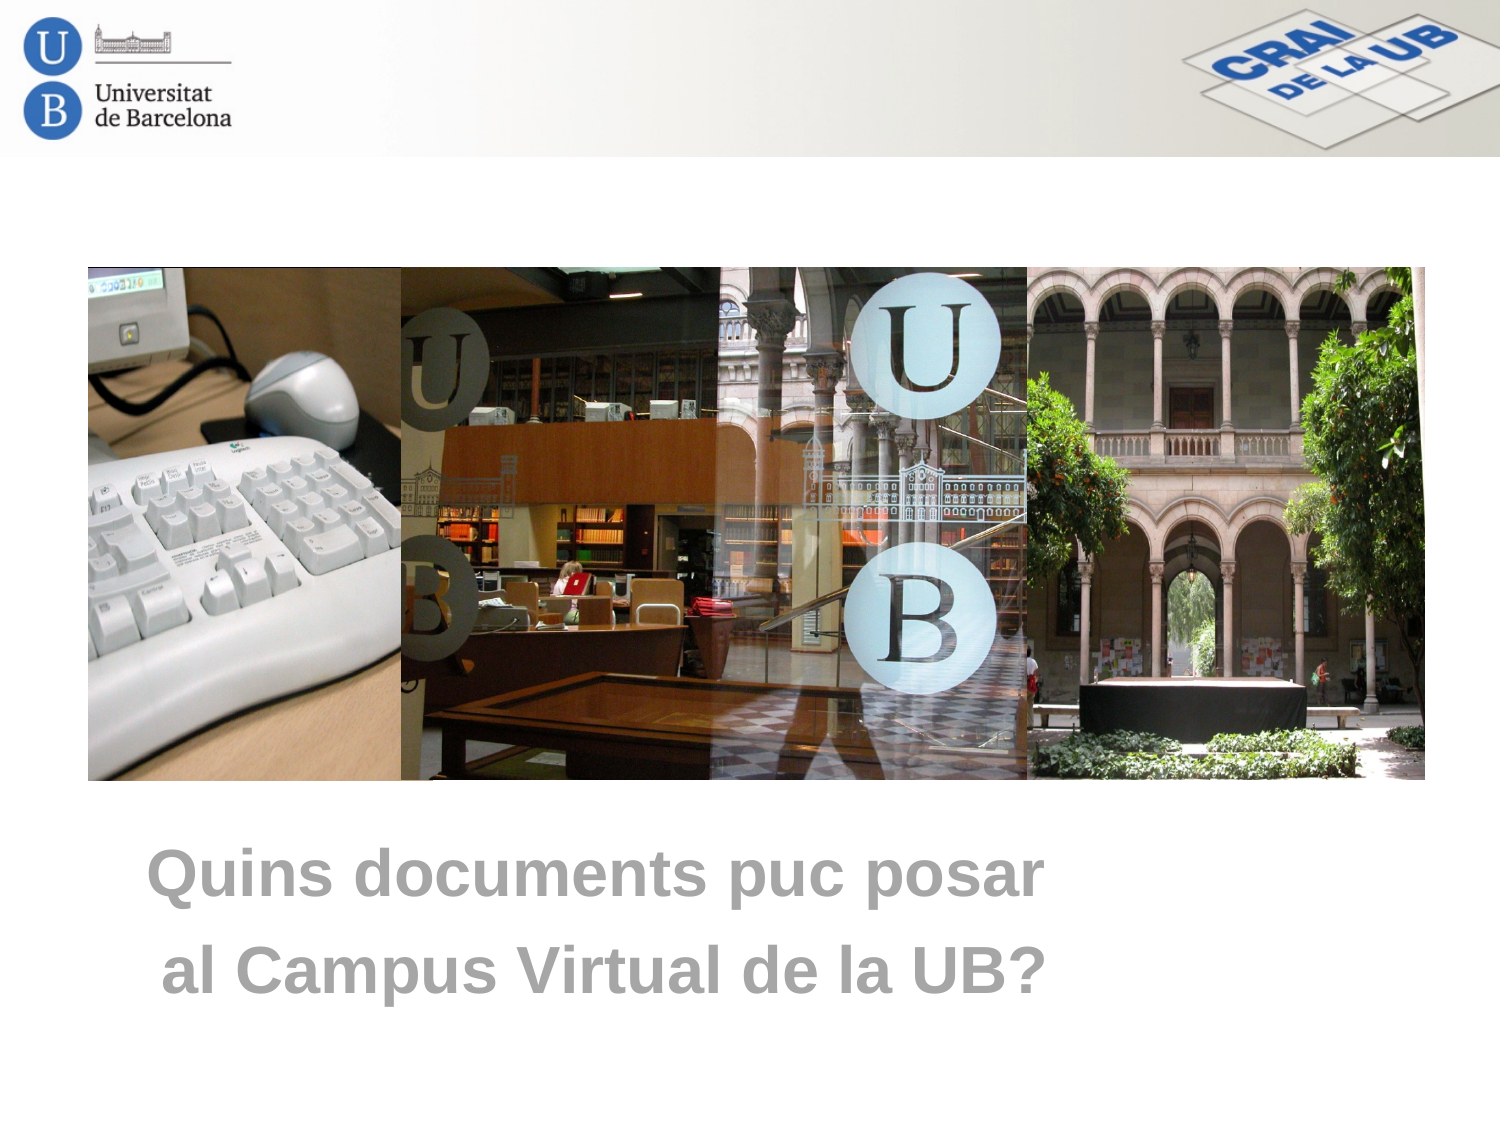

#
Quins documents puc posar
al Campus Virtual de la UB?